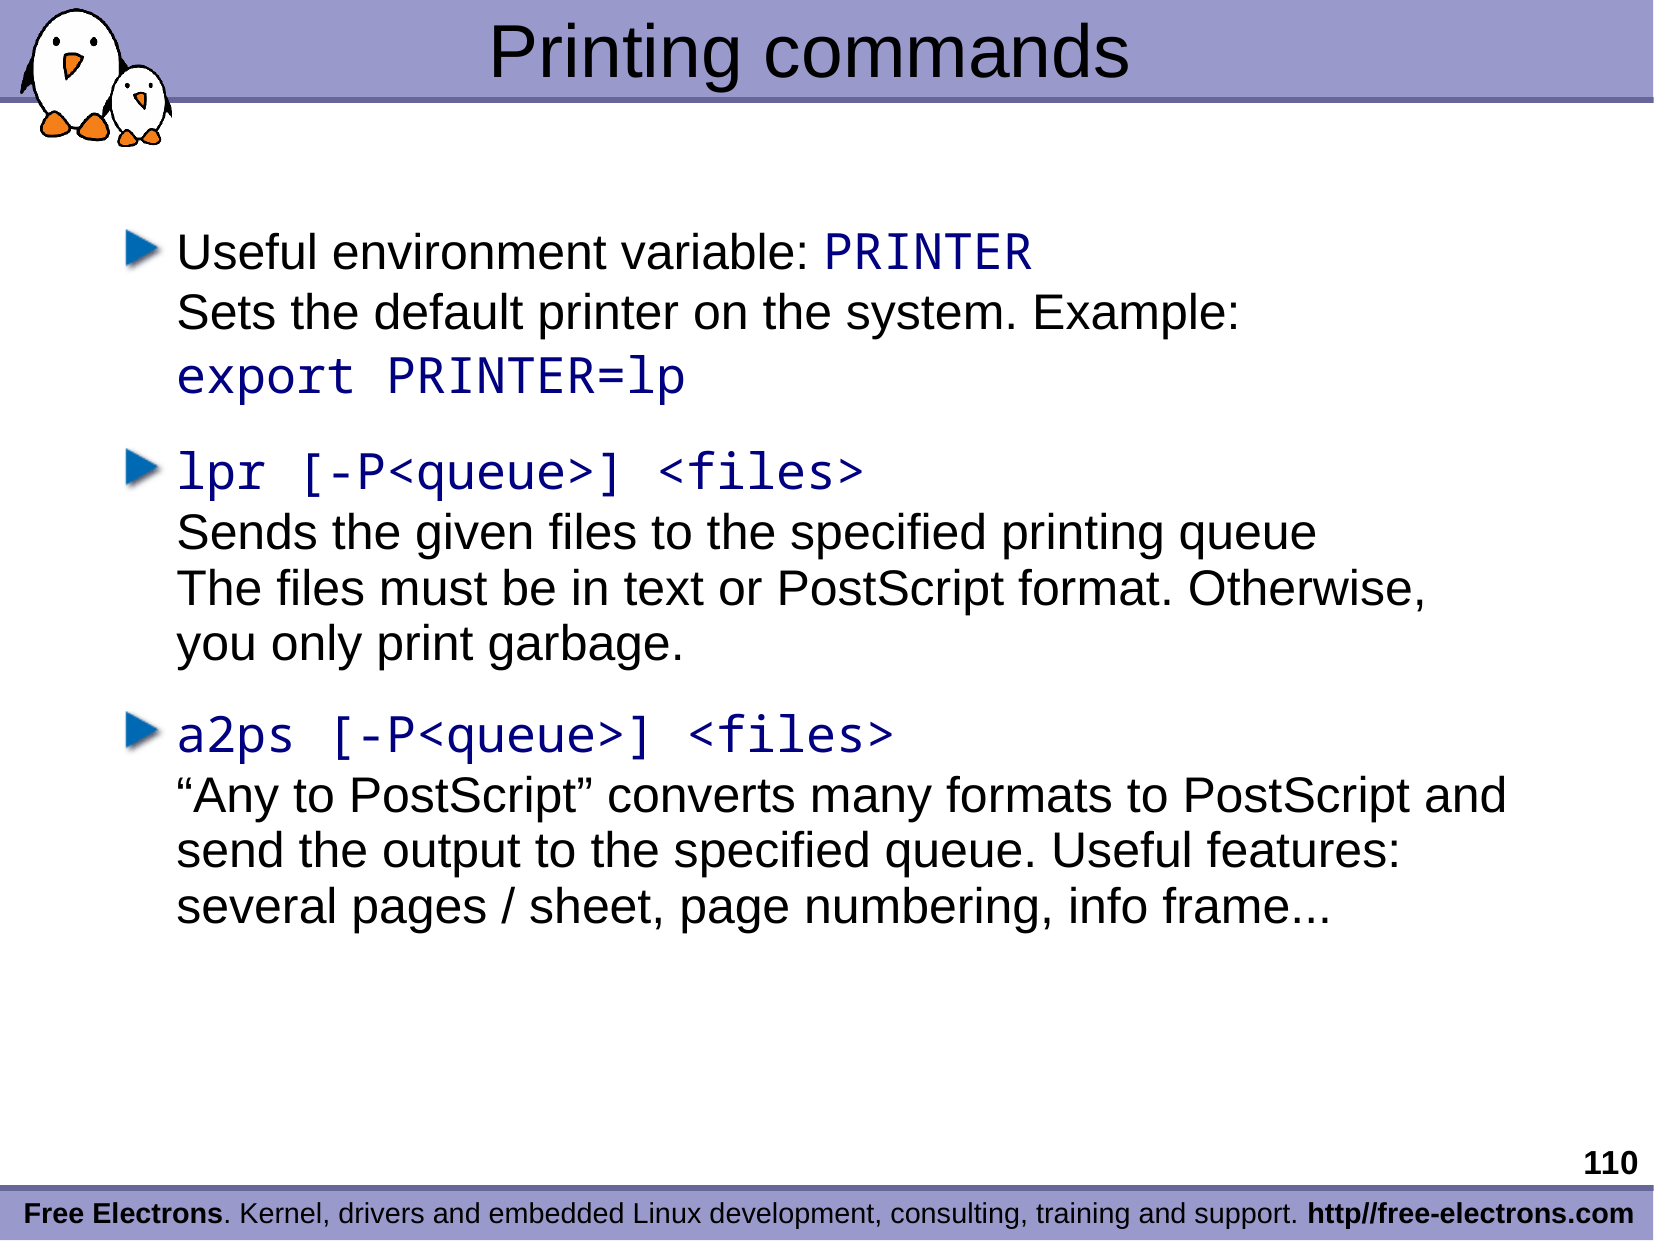

# Printing commands
Useful environment variable: PRINTER
Sets the default printer on the system. Example:
export PRINTER=lp
lpr [-P<queue>] <files>
Sends the given files to the specified printing queue
The files must be in text or PostScript format. Otherwise, you only print garbage.
a2ps [-P<queue>] <files>
“Any to PostScript” converts many formats to PostScript and send the output to the specified queue. Useful features: several pages / sheet, page numbering, info frame...